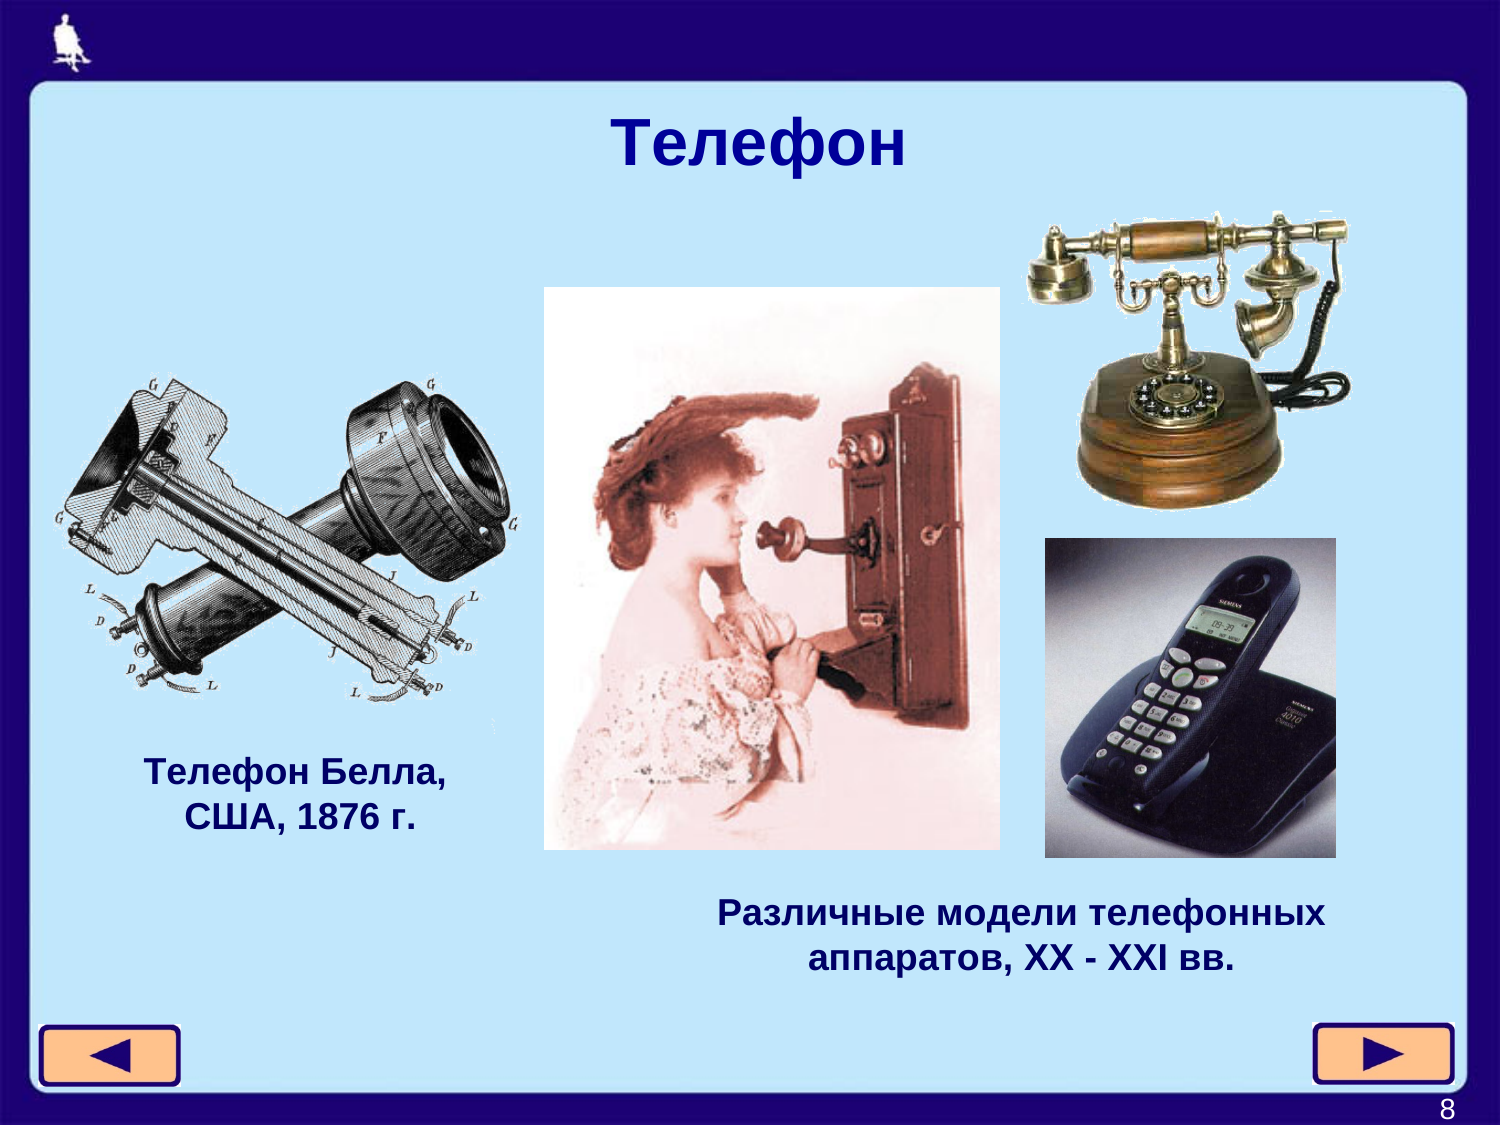

# Телефон
Телефон Белла,
 США, 1876 г.
Различные модели телефонных аппаратов, XX - XXI вв.